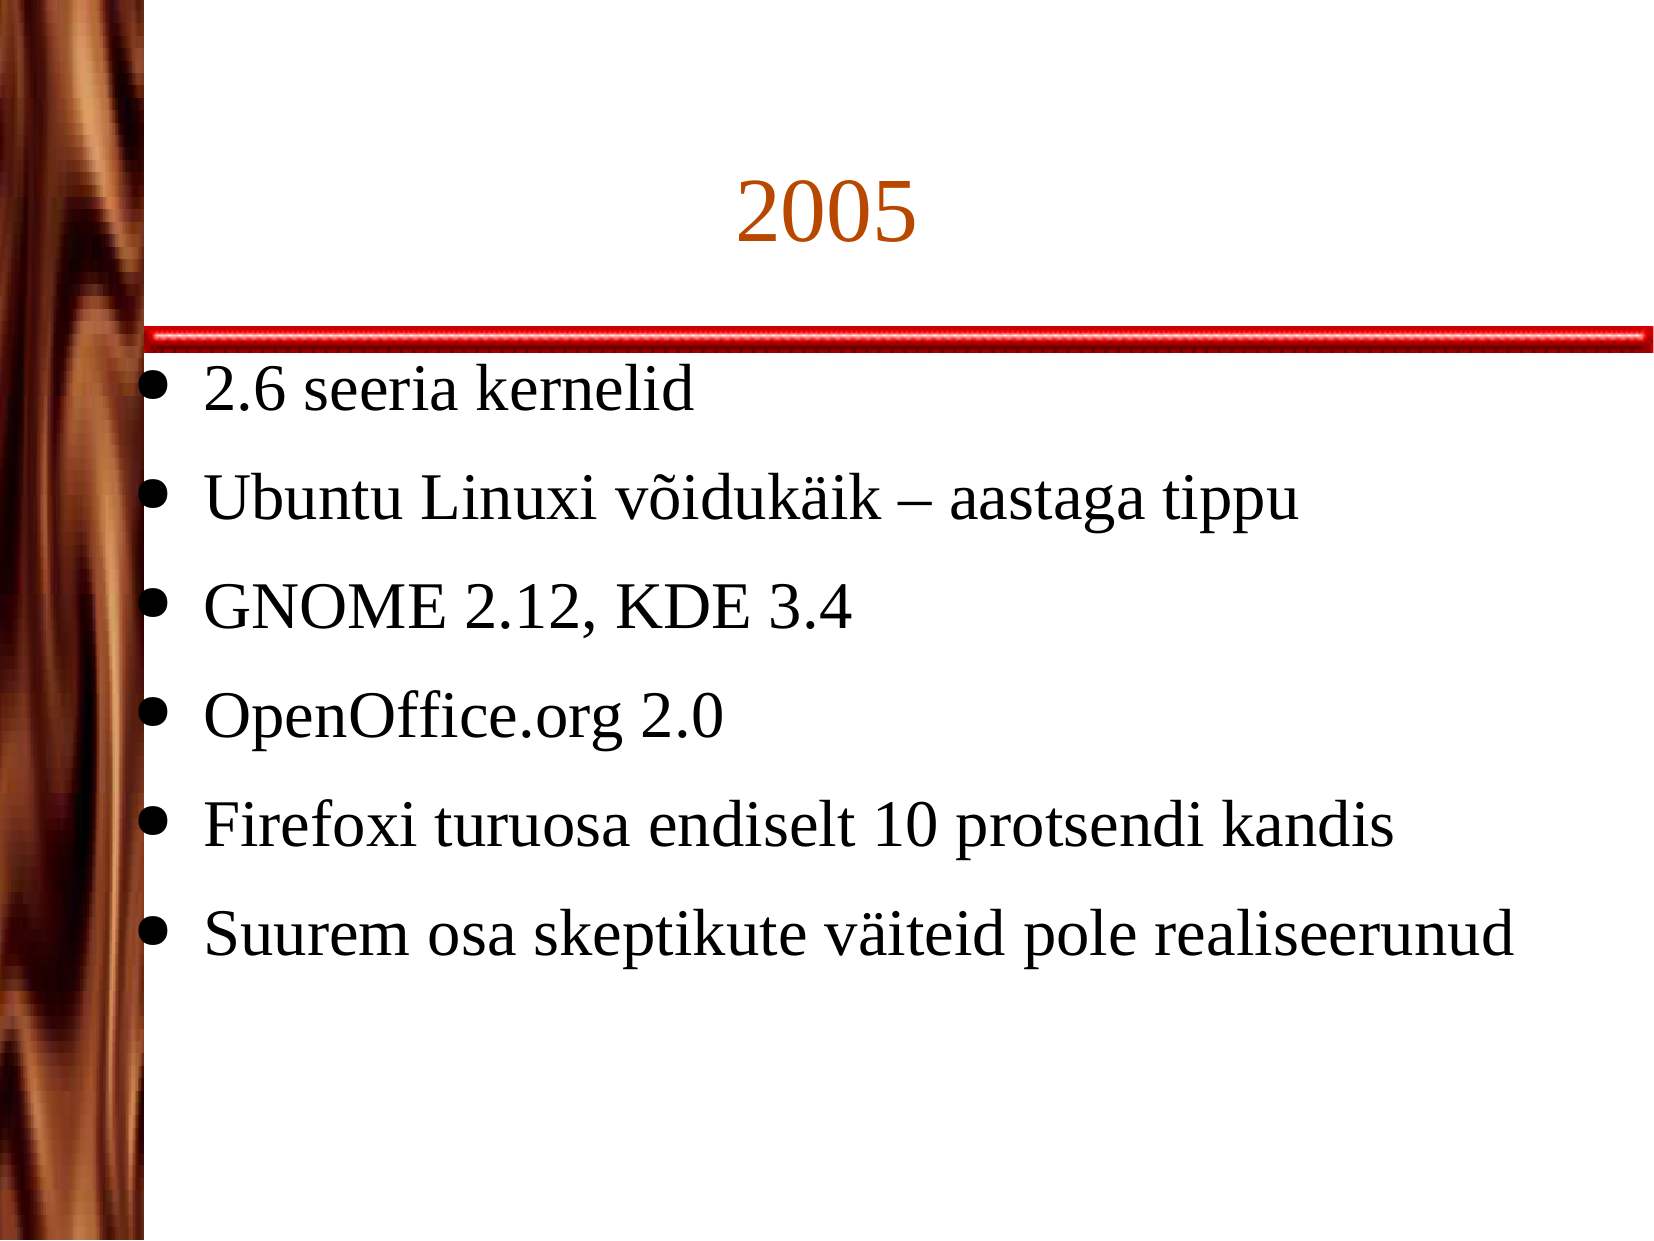

# 2005
2.6 seeria kernelid
Ubuntu Linuxi võidukäik – aastaga tippu
GNOME 2.12, KDE 3.4
OpenOffice.org 2.0
Firefoxi turuosa endiselt 10 protsendi kandis
Suurem osa skeptikute väiteid pole realiseerunud